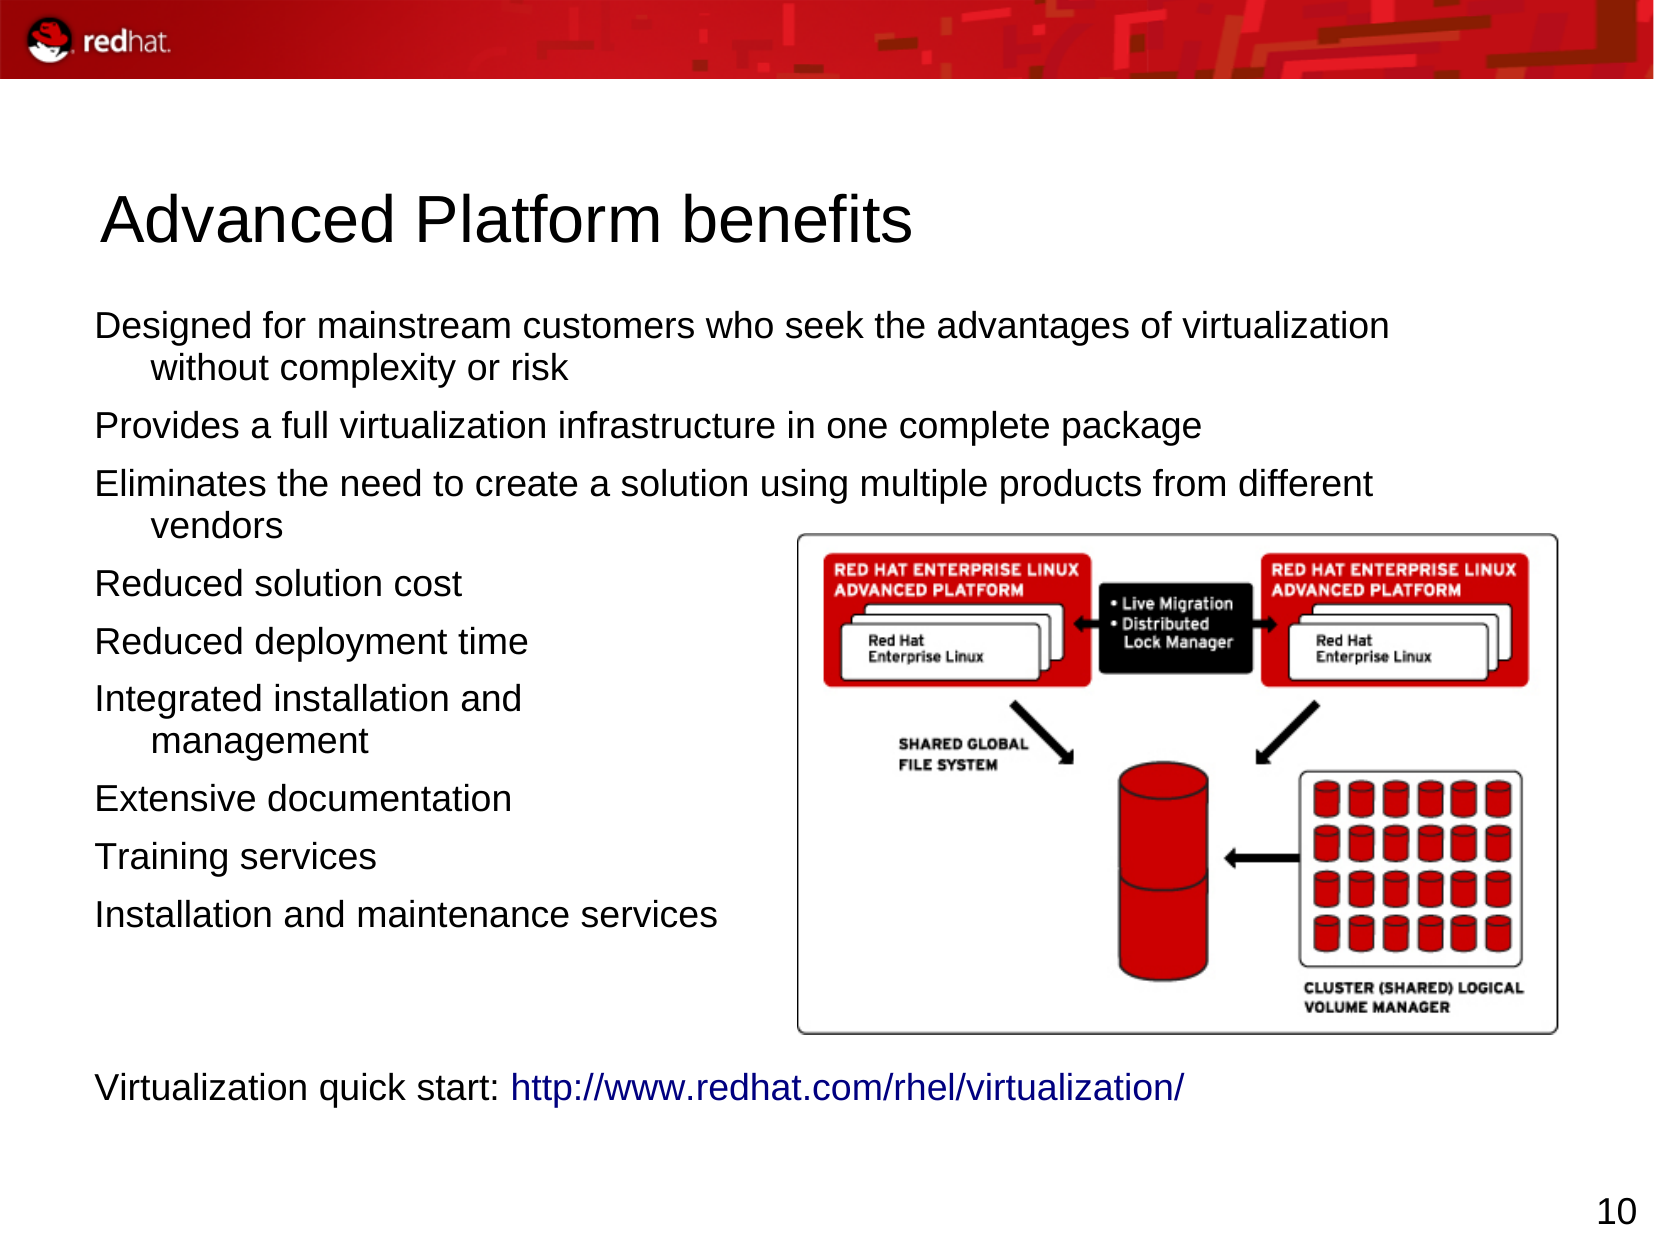

# Advanced Platform benefits
Designed for mainstream customers who seek the advantages of virtualization without complexity or risk
Provides a full virtualization infrastructure in one complete package
Eliminates the need to create a solution using multiple products from different vendors
Reduced solution cost
Reduced deployment time
Integrated installation and
management
Extensive documentation
Training services
Installation and maintenance services
Virtualization quick start: http://www.redhat.com/rhel/virtualization/